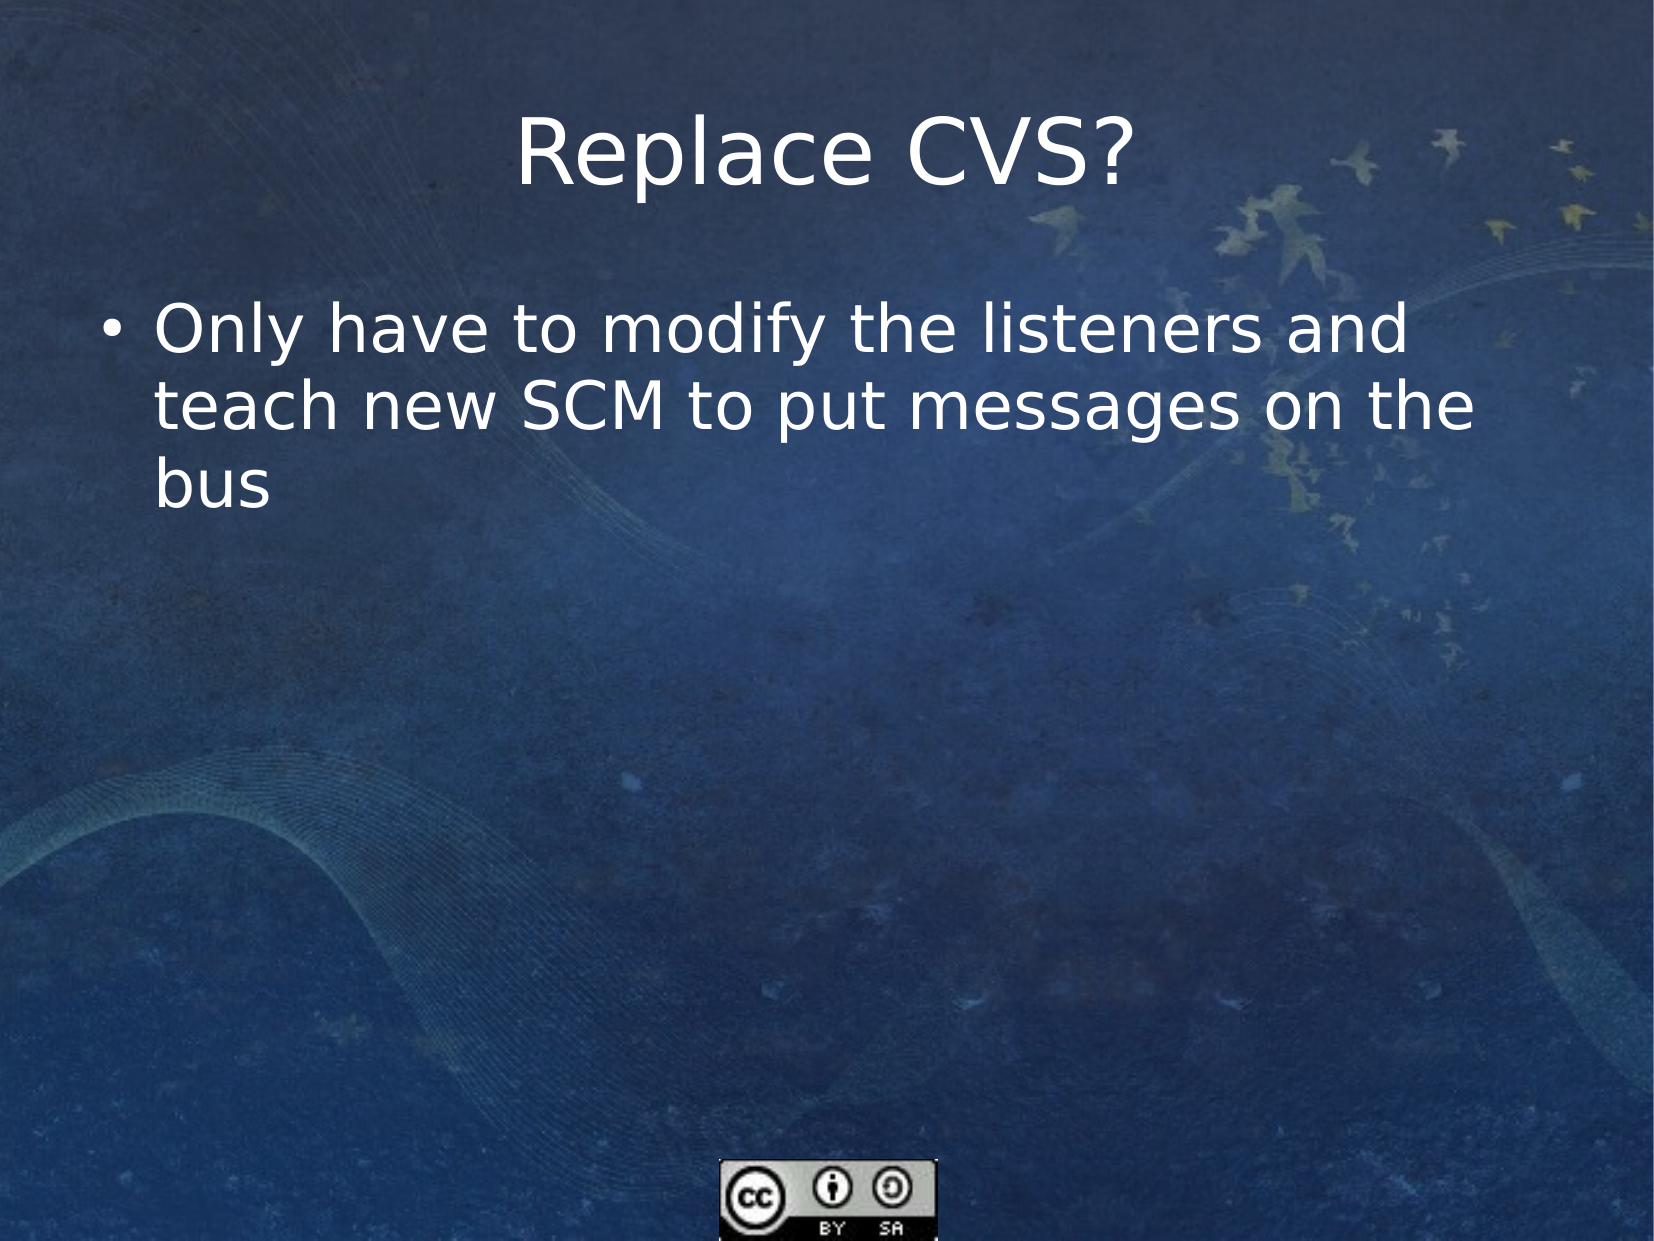

# Replace CVS?
Only have to modify the listeners and teach new SCM to put messages on the bus